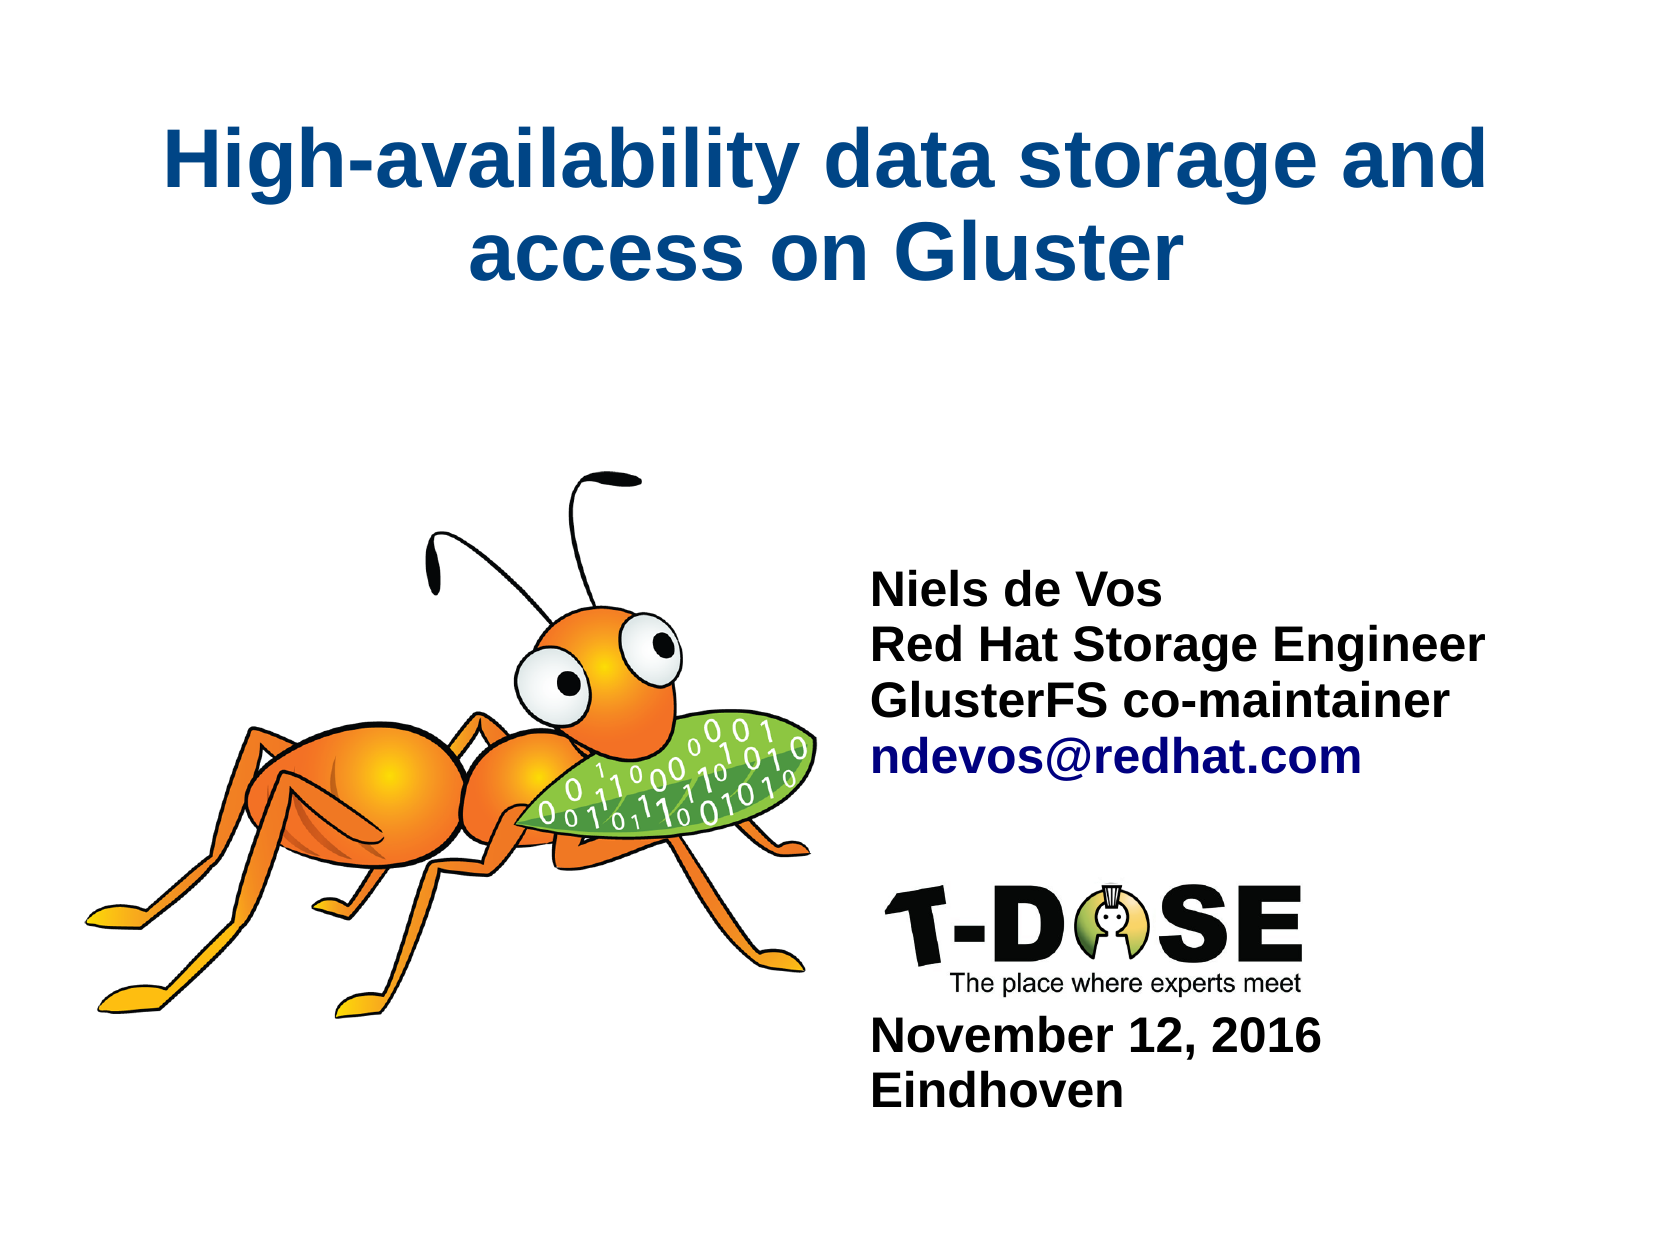

# High-availability data storage and access on Gluster
Niels de Vos
Red Hat Storage Engineer
GlusterFS co-maintainer
ndevos@redhat.com
November 12, 2016
Eindhoven